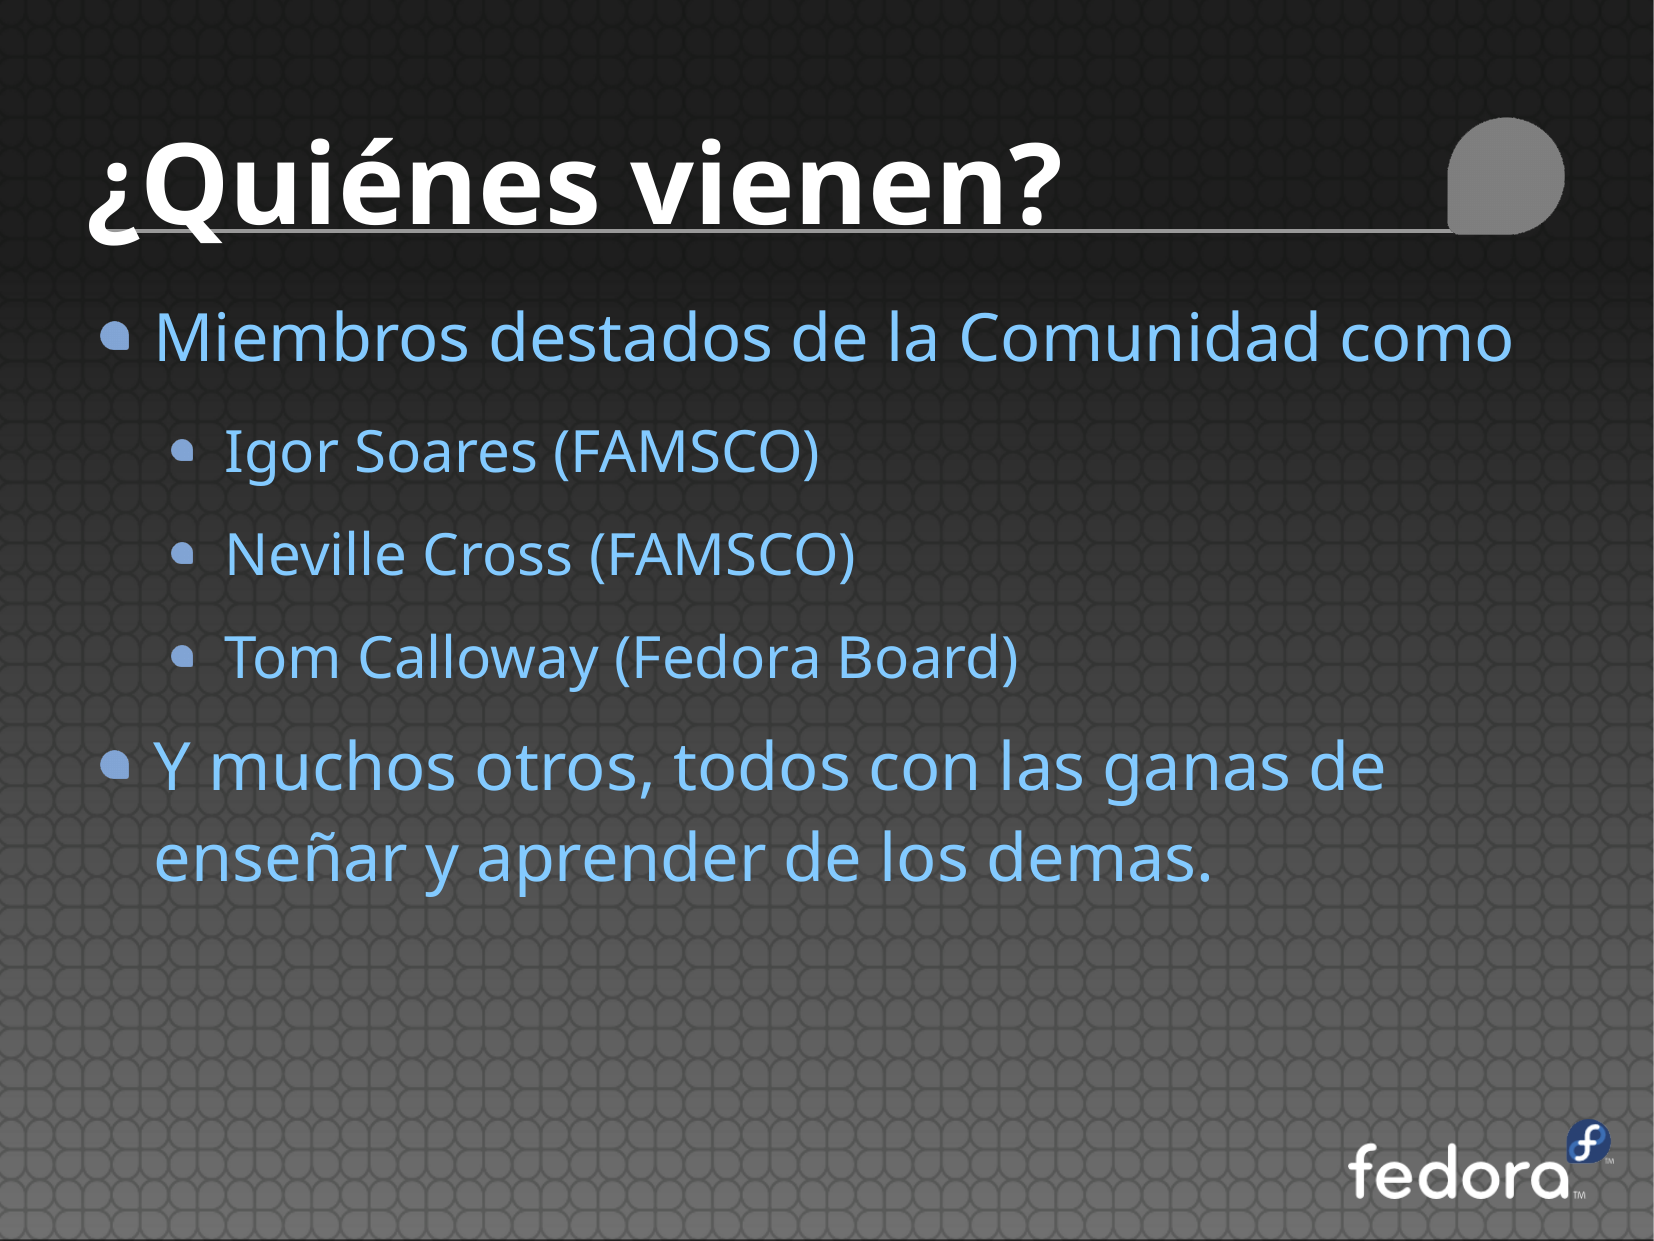

# ¿Quiénes vienen?
Miembros destados de la Comunidad como
Igor Soares (FAMSCO)
Neville Cross (FAMSCO)
Tom Calloway (Fedora Board)
Y muchos otros, todos con las ganas de enseñar y aprender de los demas.